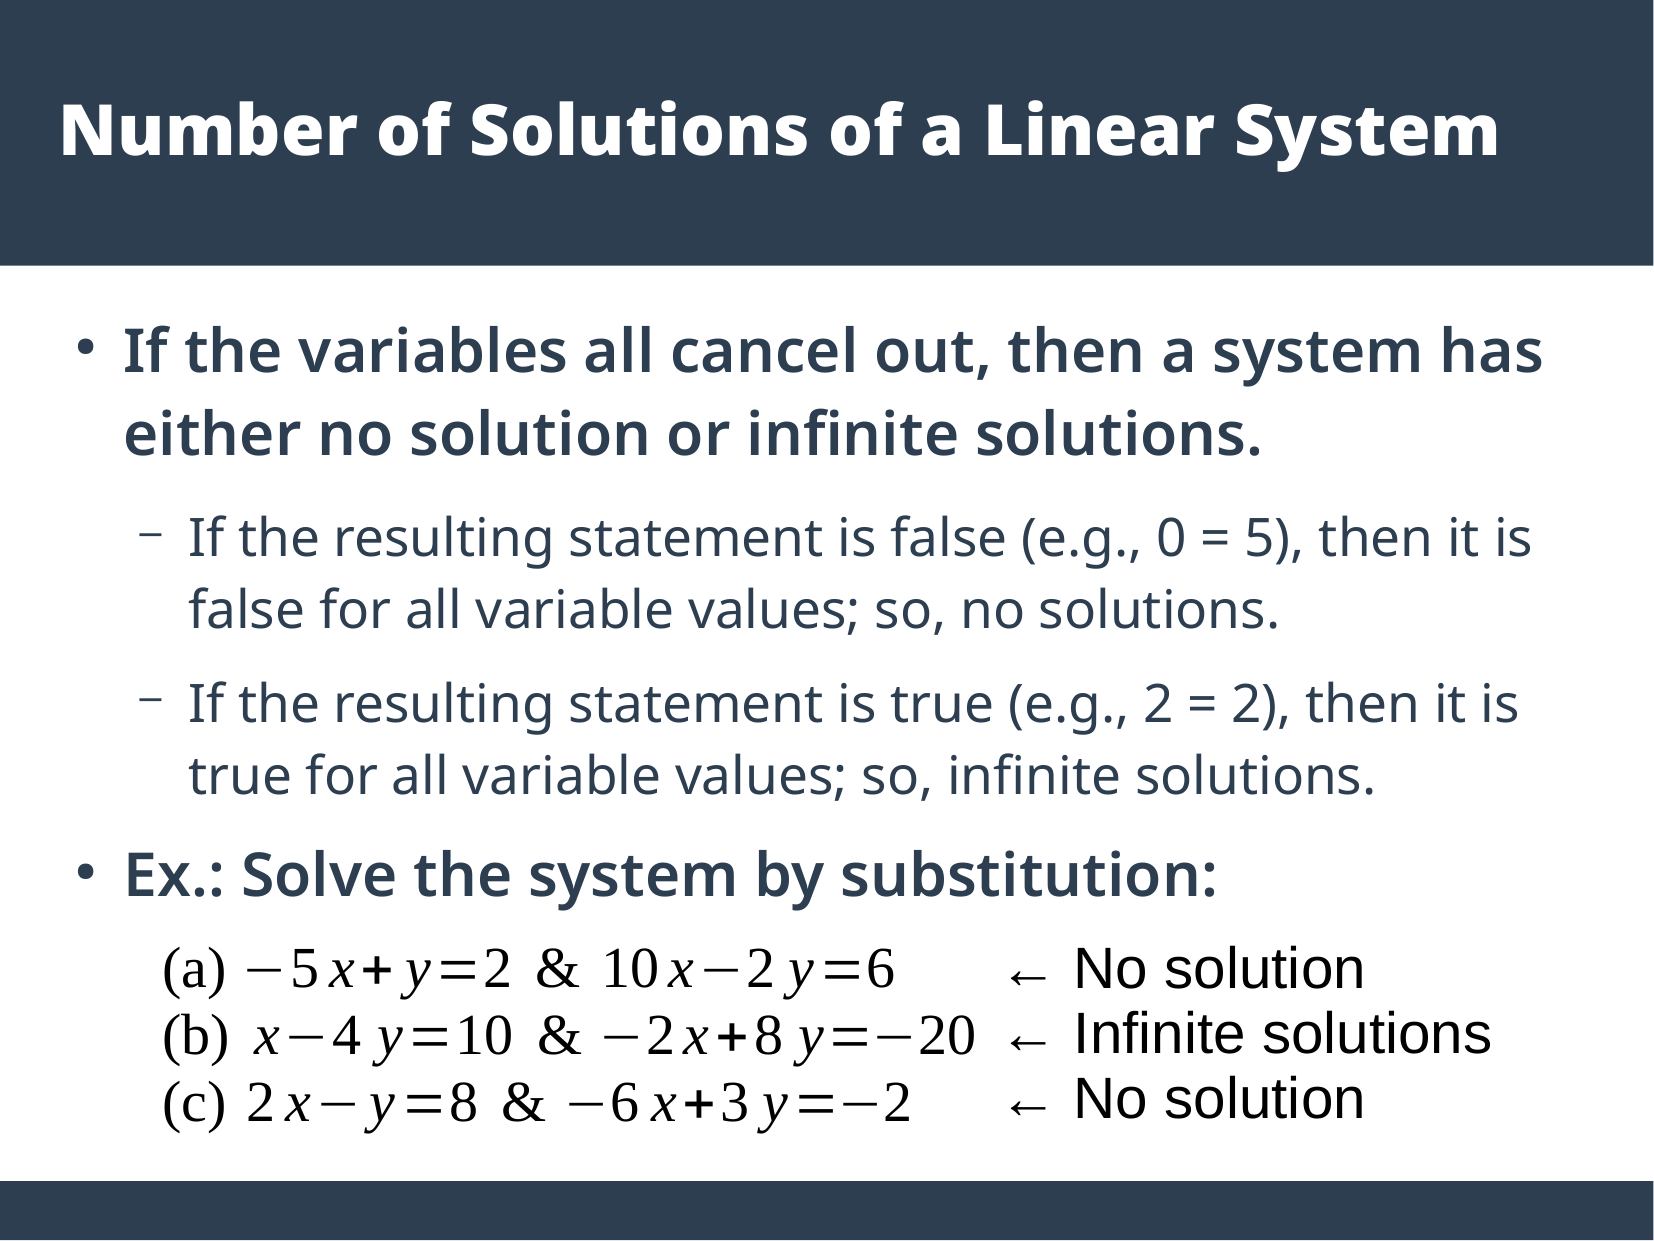

# Number of Solutions of a Linear System
If the variables all cancel out, then a system has either no solution or infinite solutions.
If the resulting statement is false (e.g., 0 = 5), then it is false for all variable values; so, no solutions.
If the resulting statement is true (e.g., 2 = 2), then it is true for all variable values; so, infinite solutions.
Ex.: Solve the system by substitution:
← No solution
← Infinite solutions
← No solution